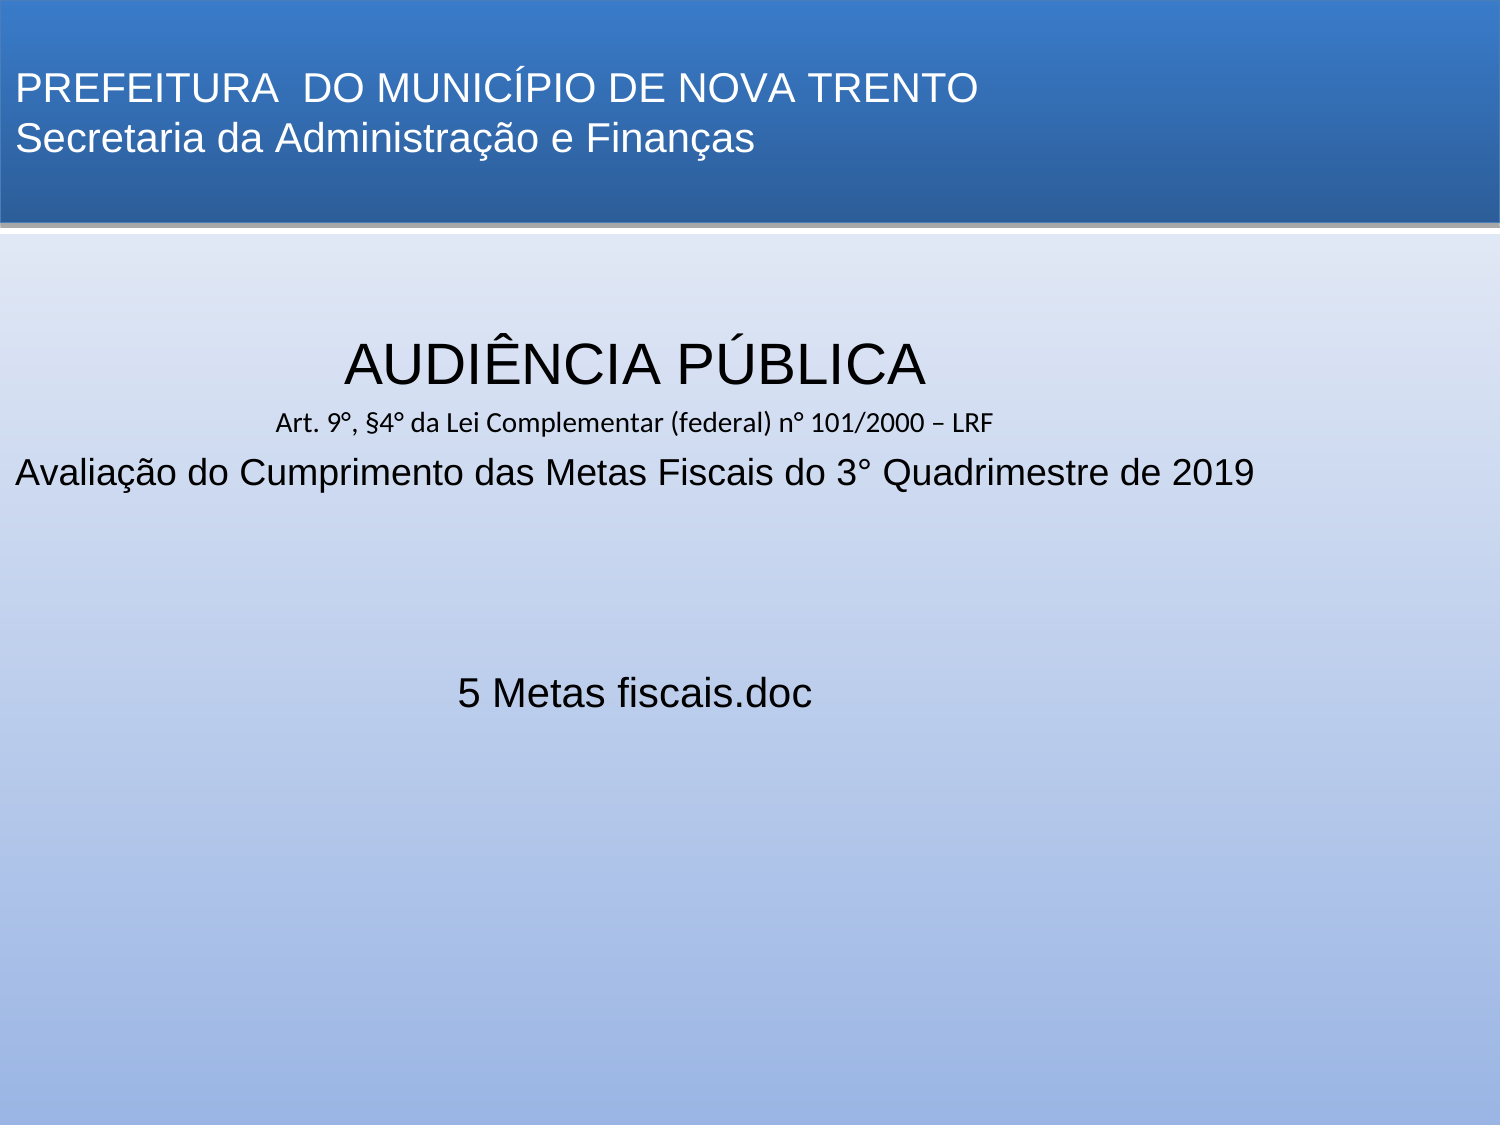

# PREFEITURA DO MUNICÍPIO DE NOVA TRENTO Secretaria da Administração e Finanças
AUDIÊNCIA PÚBLICA
Art. 9°, §4° da Lei Complementar (federal) n° 101/2000 – LRF
Avaliação do Cumprimento das Metas Fiscais do 3° Quadrimestre de 2019
5 Metas fiscais.doc